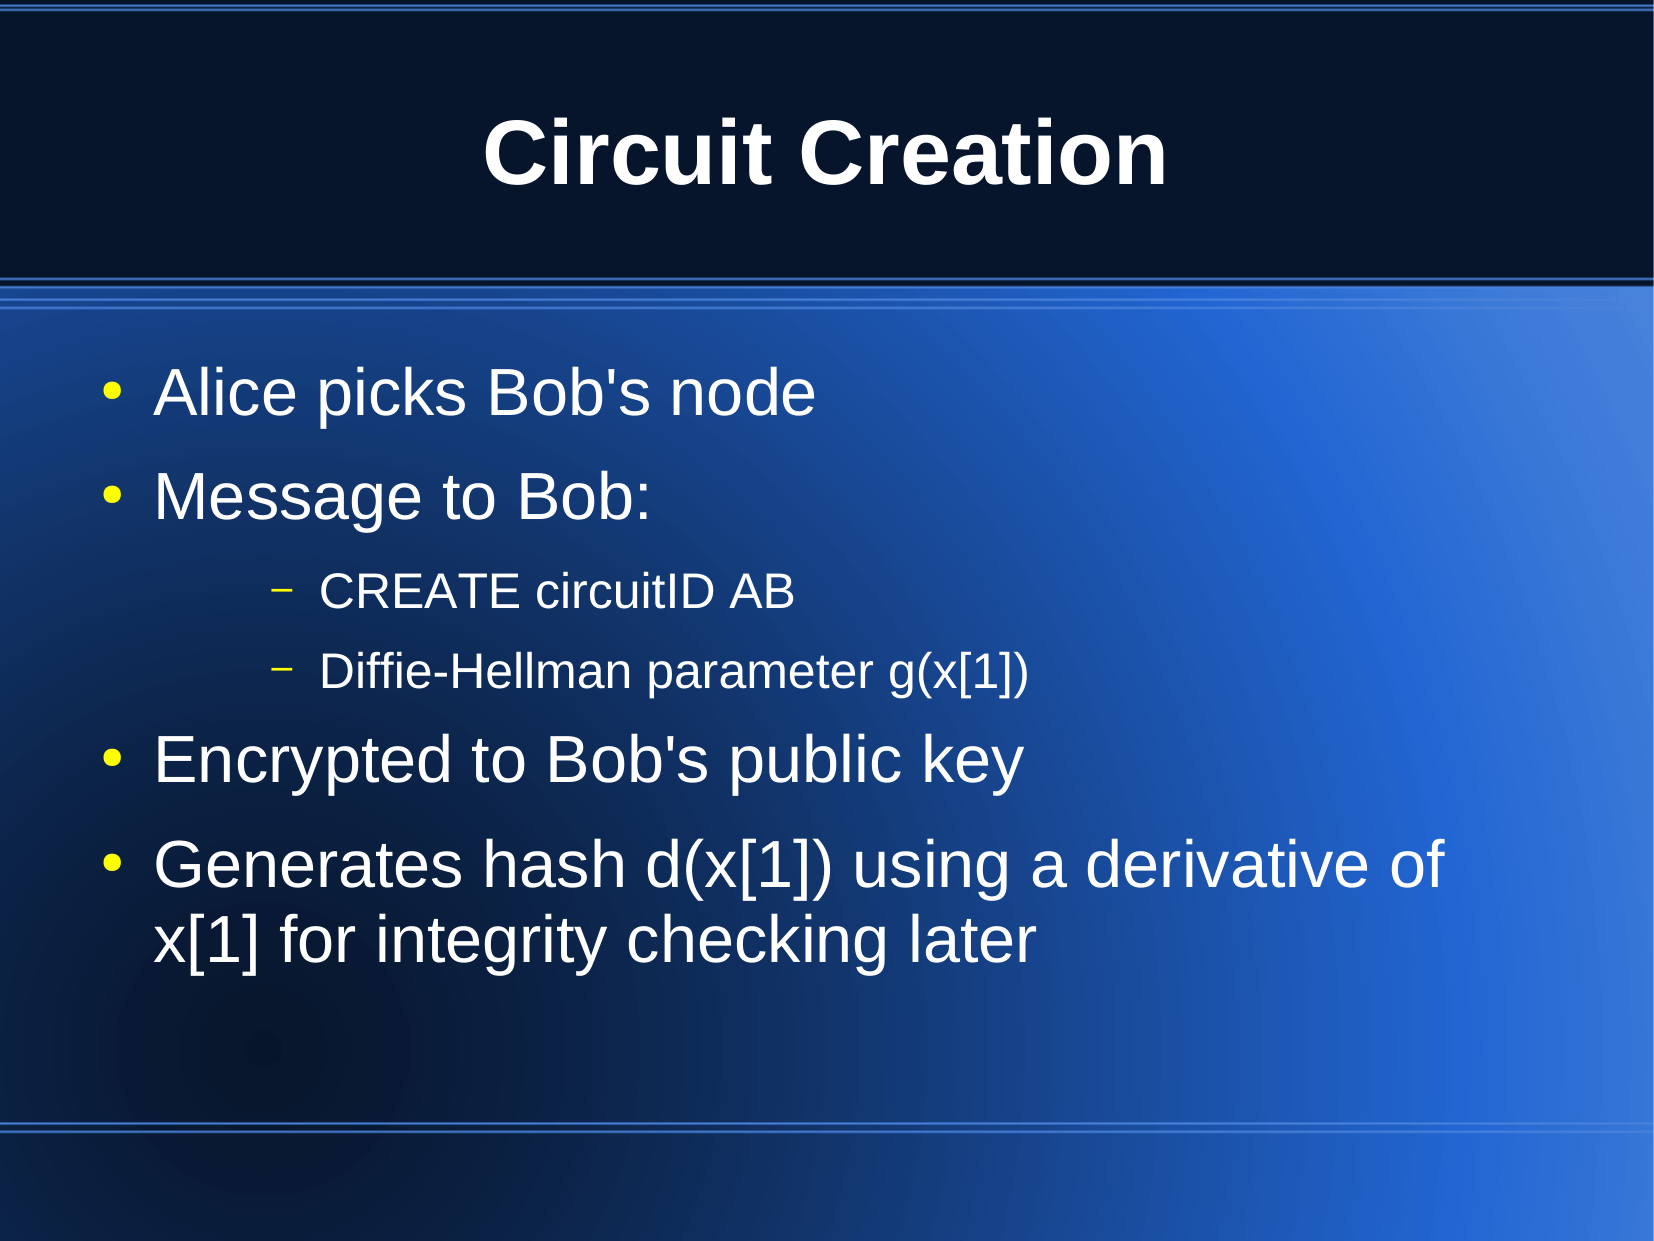

# Circuit Creation
Alice picks Bob's node
Message to Bob:
CREATE circuitID AB
Diffie-Hellman parameter g(x[1])
Encrypted to Bob's public key
Generates hash d(x[1]) using a derivative of x[1] for integrity checking later